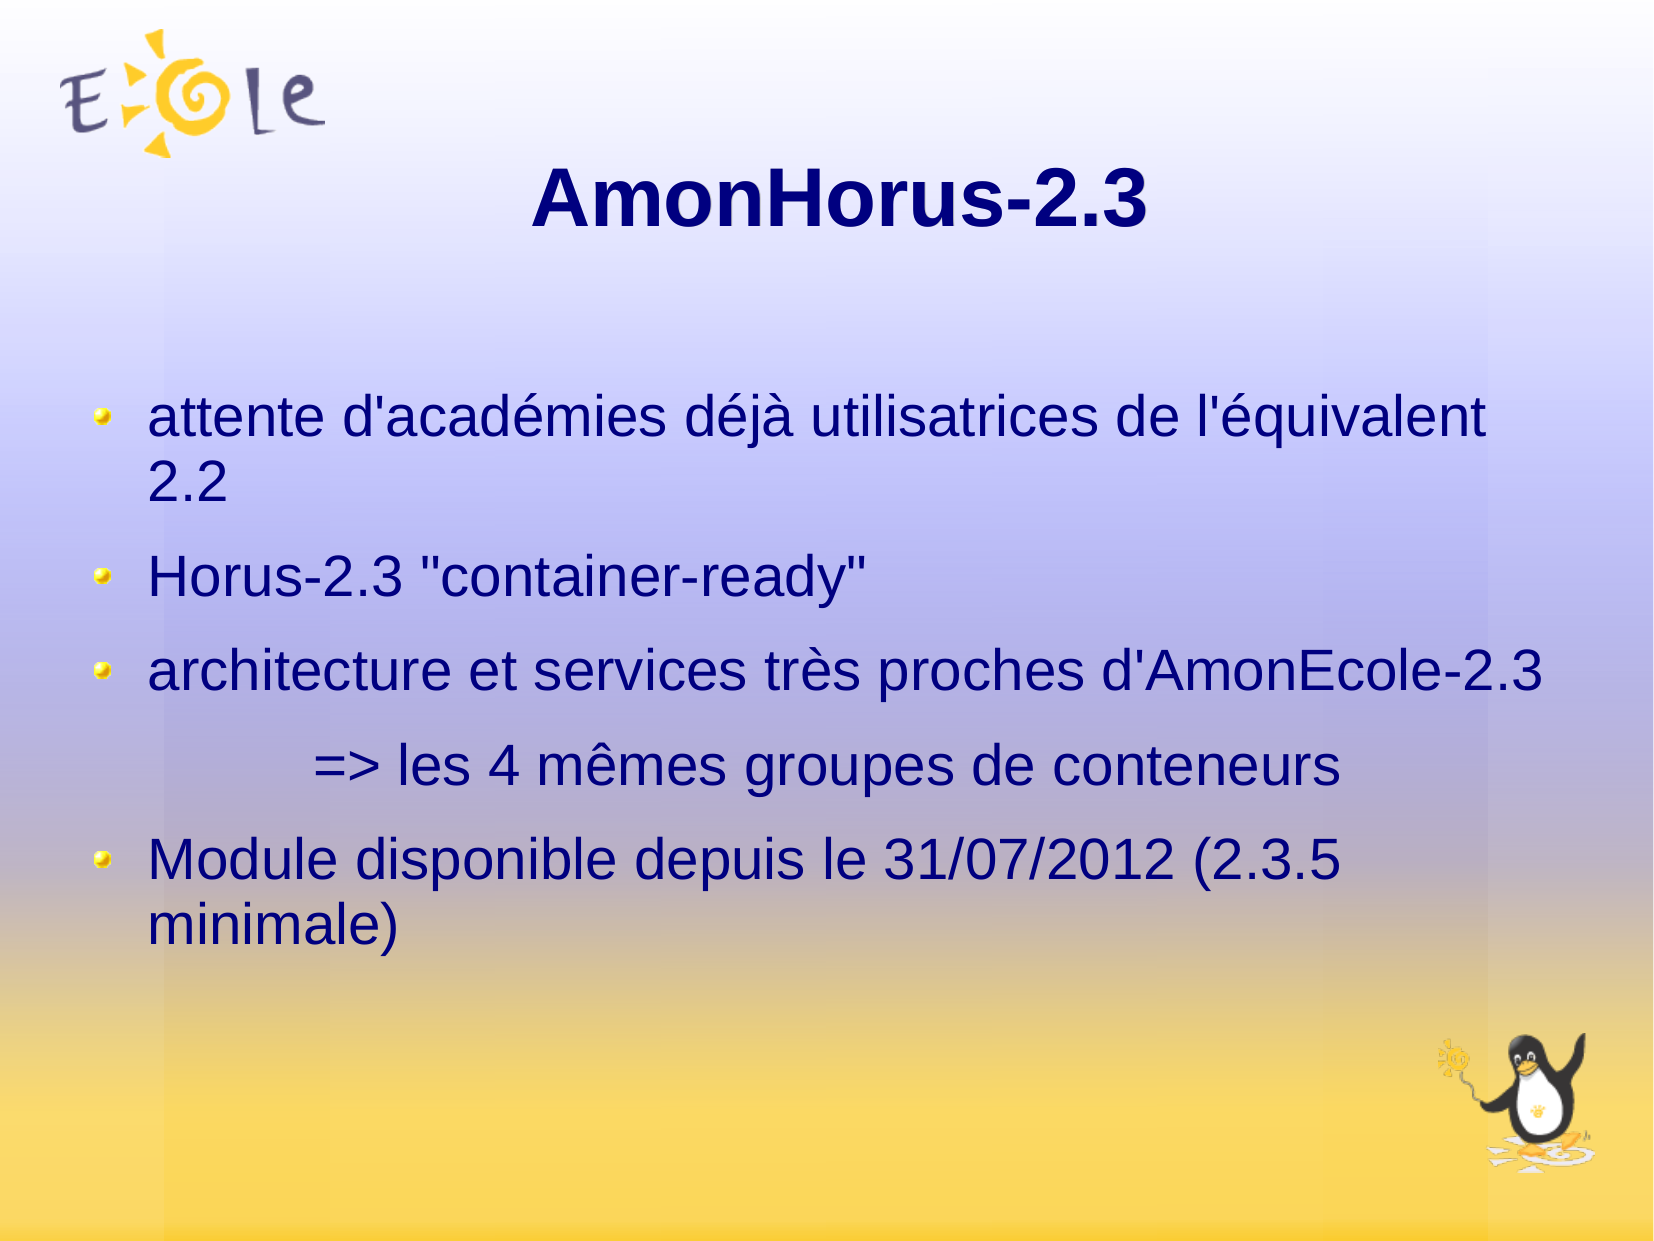

AmonHorus-2.3
# attente d'académies déjà utilisatrices de l'équivalent 2.2
Horus-2.3 "container-ready"
architecture et services très proches d'AmonEcole-2.3
=> les 4 mêmes groupes de conteneurs
Module disponible depuis le 31/07/2012 (2.3.5 minimale)